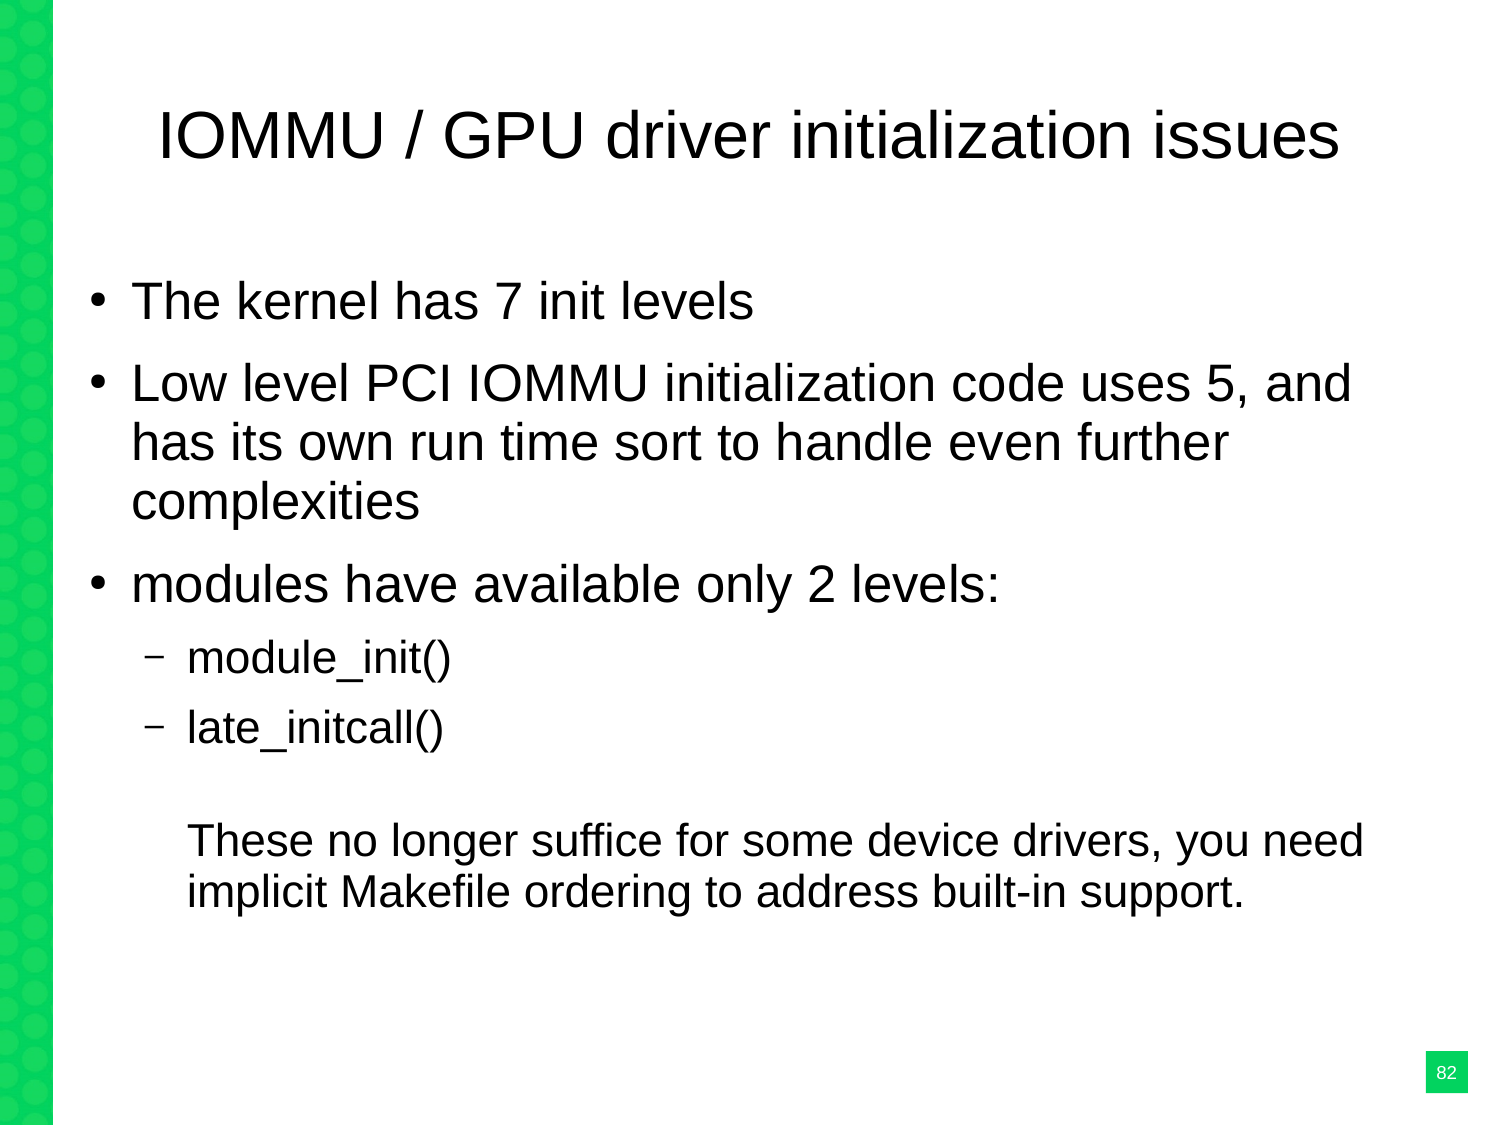

# IOMMU / GPU driver initialization issues
The kernel has 7 init levels
Low level PCI IOMMU initialization code uses 5, and has its own run time sort to handle even further complexities
modules have available only 2 levels:
module_init()
late_initcall()
These no longer suffice for some device drivers, you need implicit Makefile ordering to address built-in support.